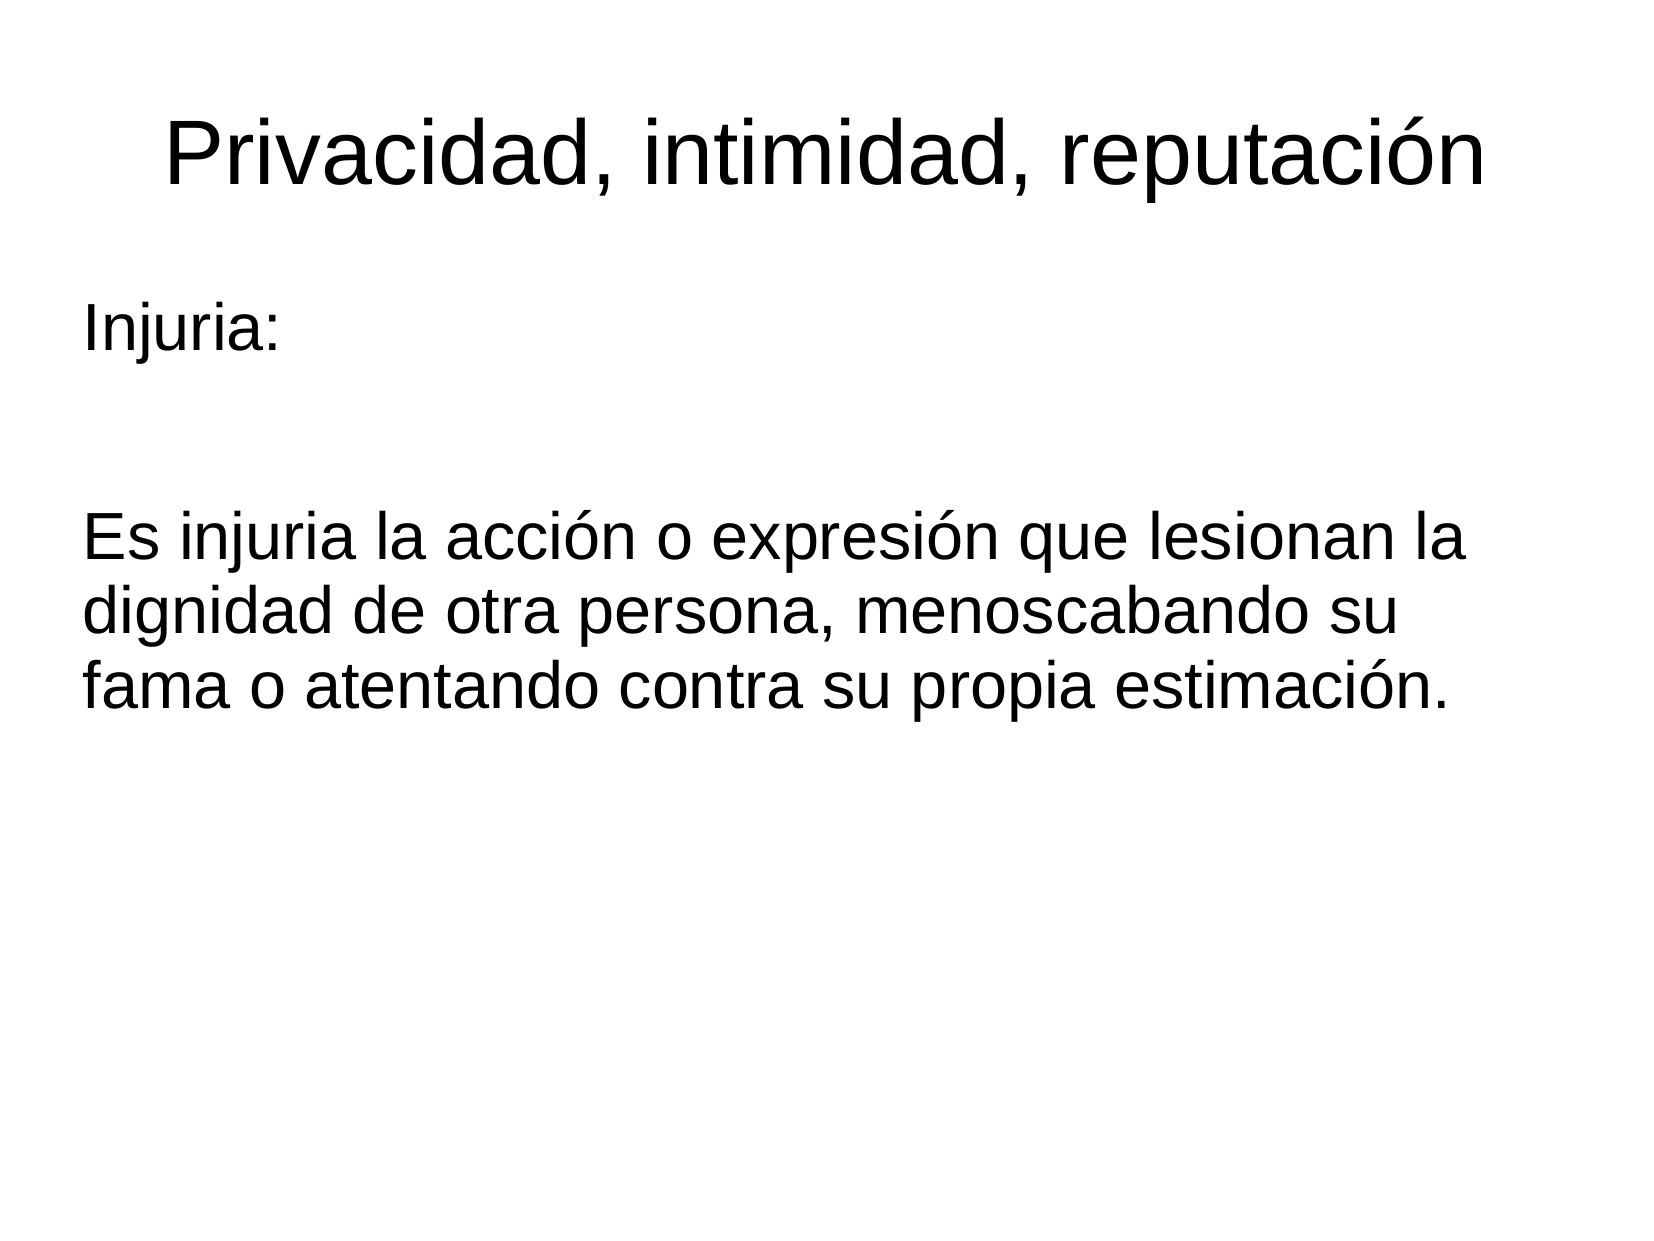

# Privacidad, intimidad, reputación
Injuria:
Es injuria la acción o expresión que lesionan la dignidad de otra persona, menoscabando su fama o atentando contra su propia estimación.